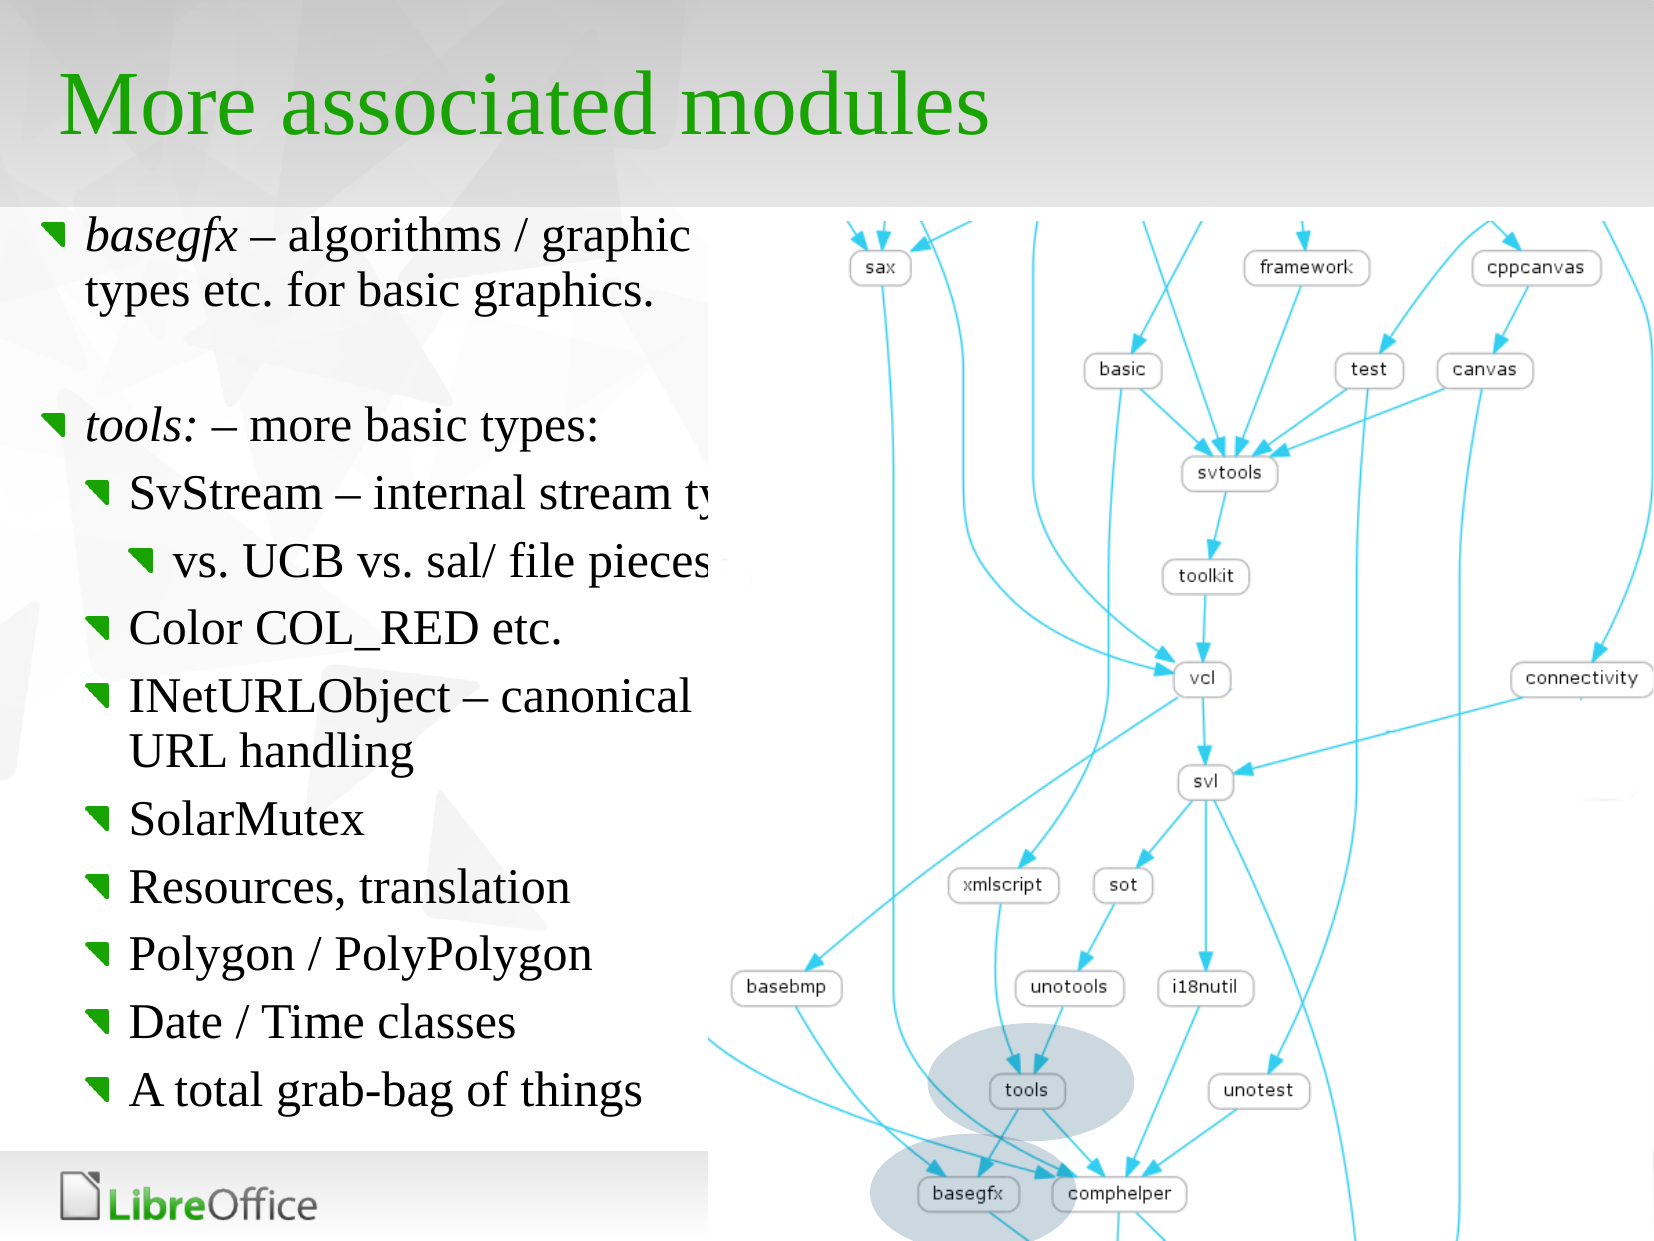

# More associated modules
basegfx – algorithms / graphic types etc. for basic graphics.
tools: – more basic types:
SvStream – internal stream type
vs. UCB vs. sal/ file pieces.
Color COL_RED etc.
INetURLObject – canonical URL handling
SolarMutex
Resources, translation
Polygon / PolyPolygon
Date / Time classes
A total grab-bag of things
9